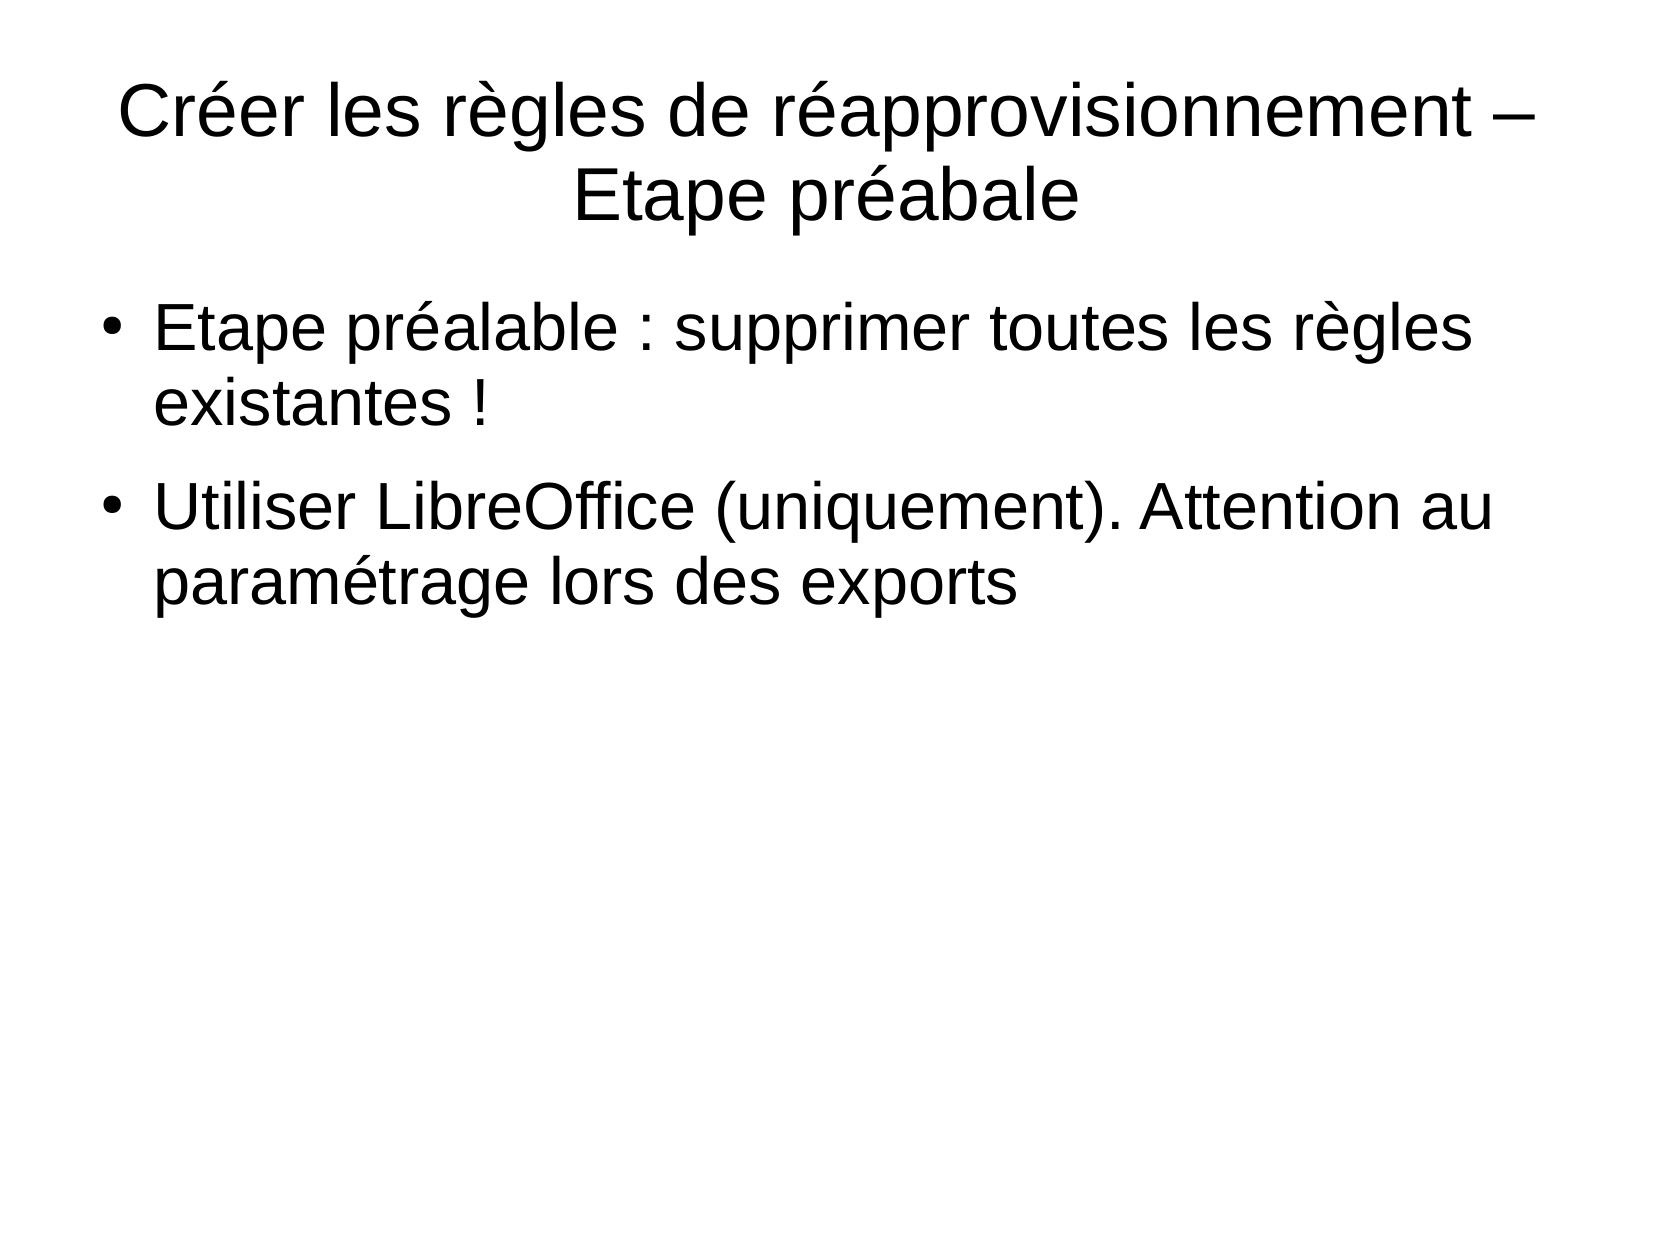

# Créer les règles de réapprovisionnement – Etape préabale
Etape préalable : supprimer toutes les règles existantes !
Utiliser LibreOffice (uniquement). Attention au paramétrage lors des exports